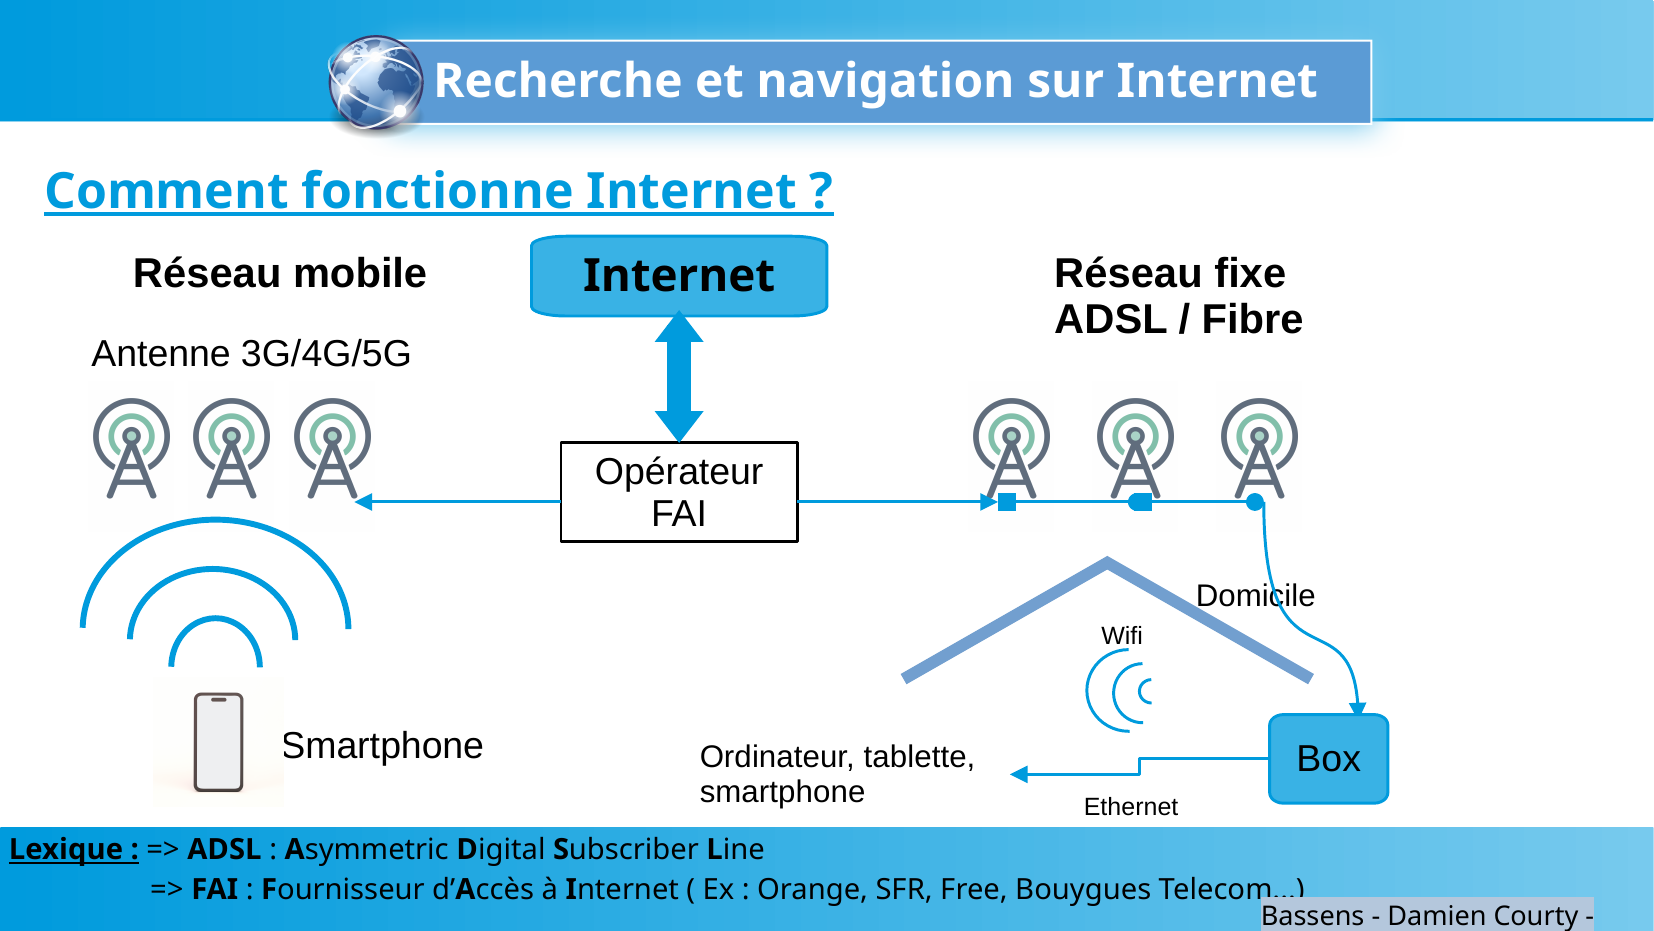

Recherche et navigation sur Internet
Comment fonctionne Internet ?
Internet
Réseau mobile
Réseau fixe
ADSL / Fibre
Antenne 3G/4G/5G
Opérateur FAI
Domicile
Wifi
Box
Smartphone
Ordinateur, tablette, smartphone
Ethernet
Lexique : => ADSL : Asymmetric Digital Subscriber Line
	 => FAI : Fournisseur d’Accès à Internet ( Ex : Orange, SFR, Free, Bouygues Telecom...)
Bassens - Damien Courty - 2024